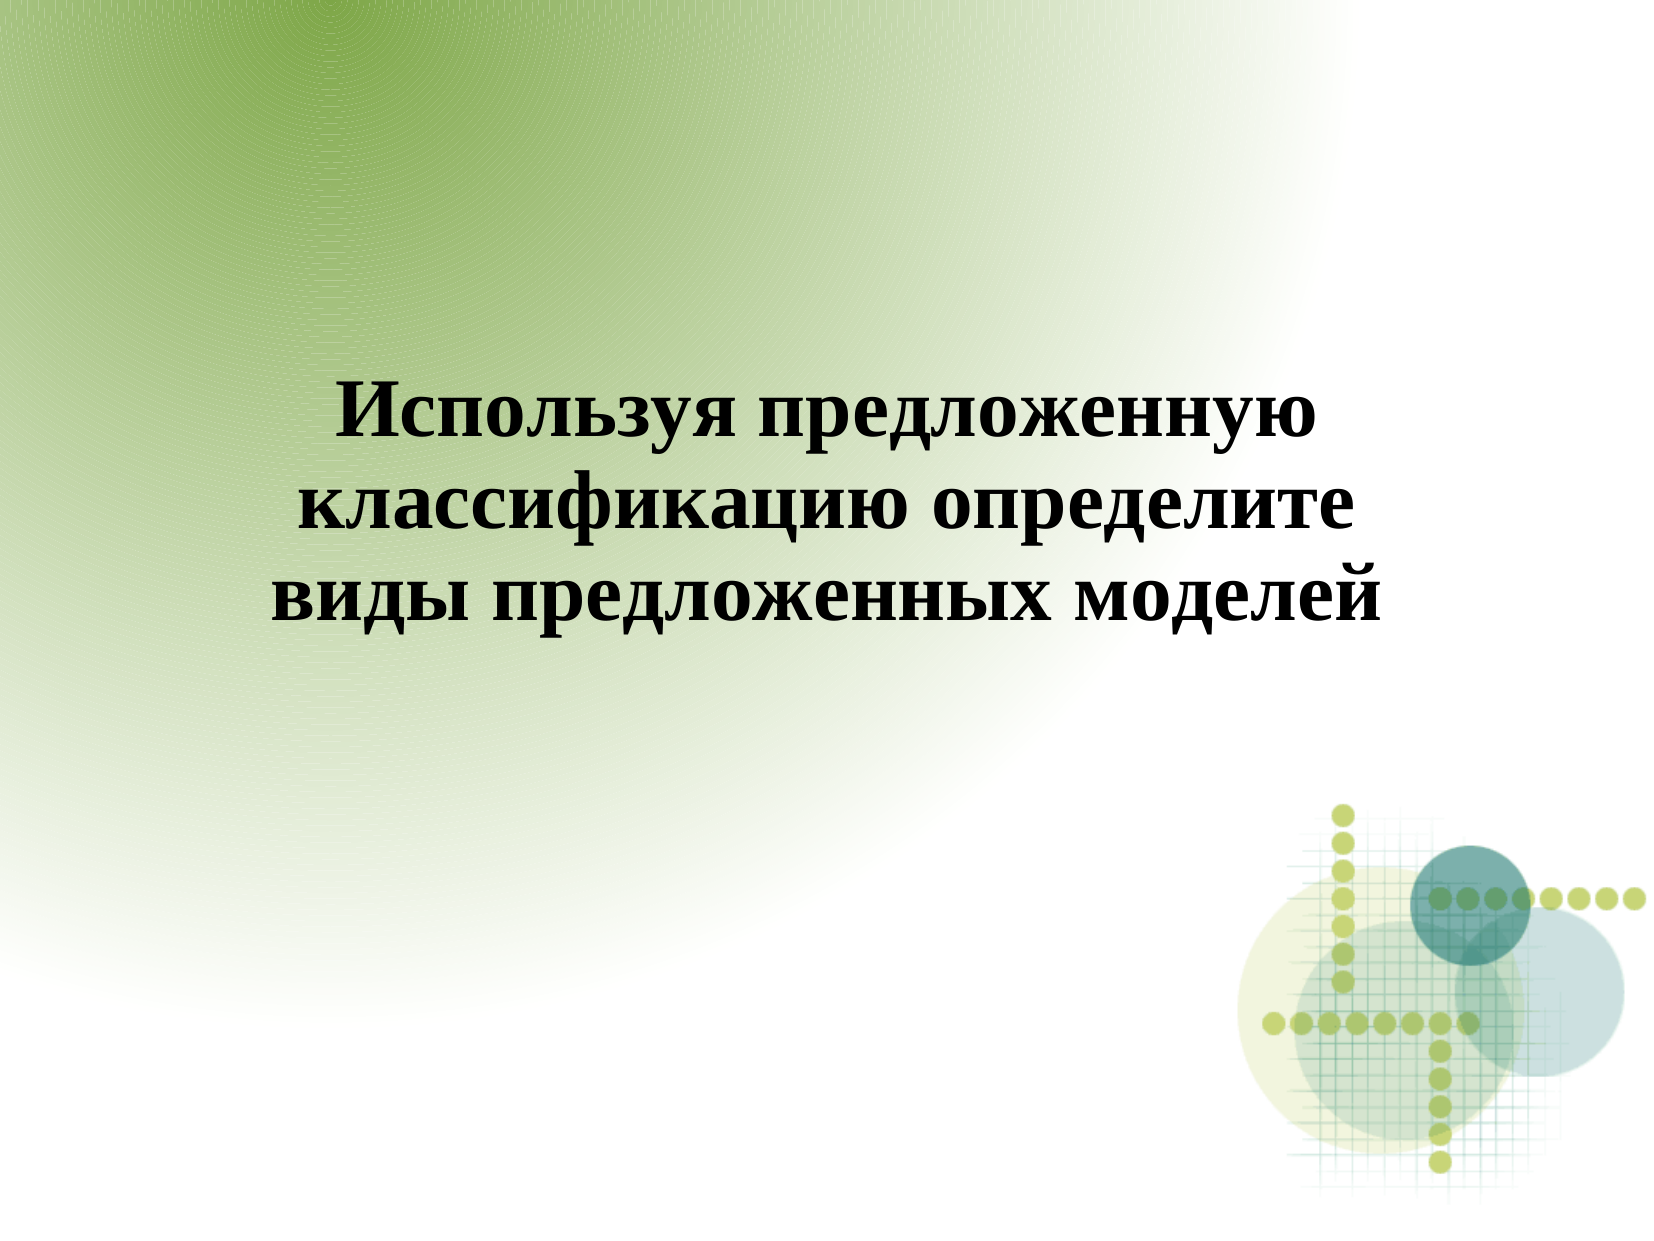

Используя предложенную классификацию определите виды предложенных моделей